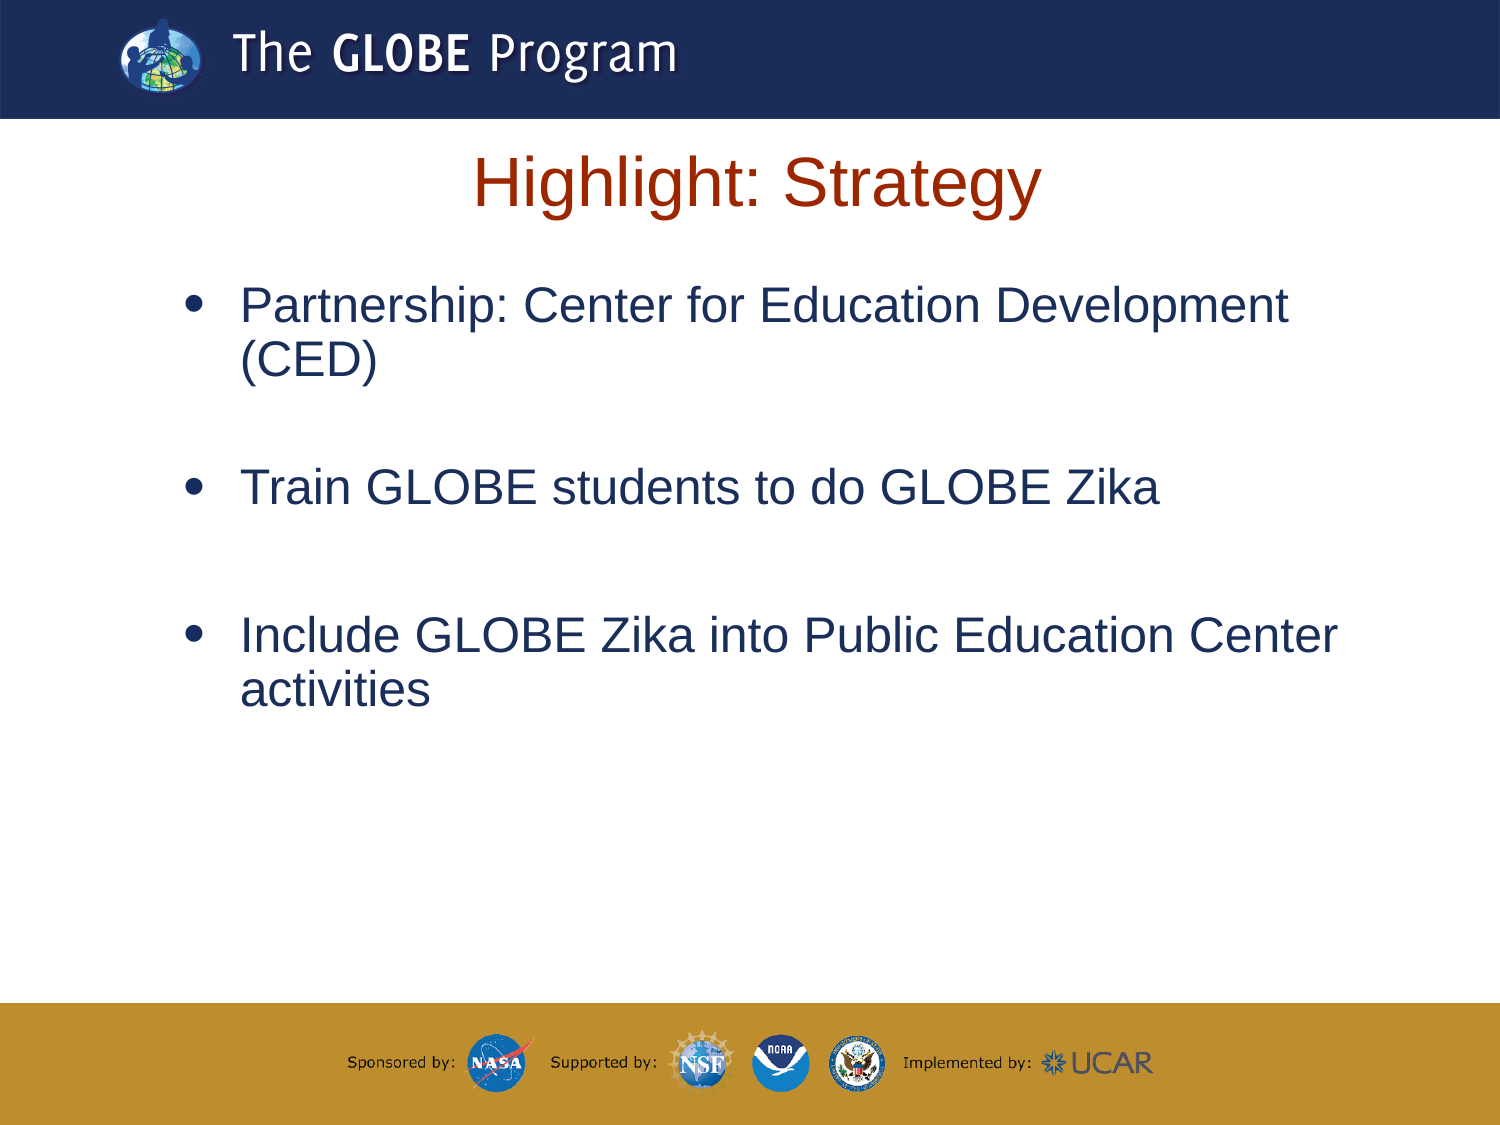

# Highlight: Strategy
Partnership: Center for Education Development (CED)
Train GLOBE students to do GLOBE Zika
Include GLOBE Zika into Public Education Center activities